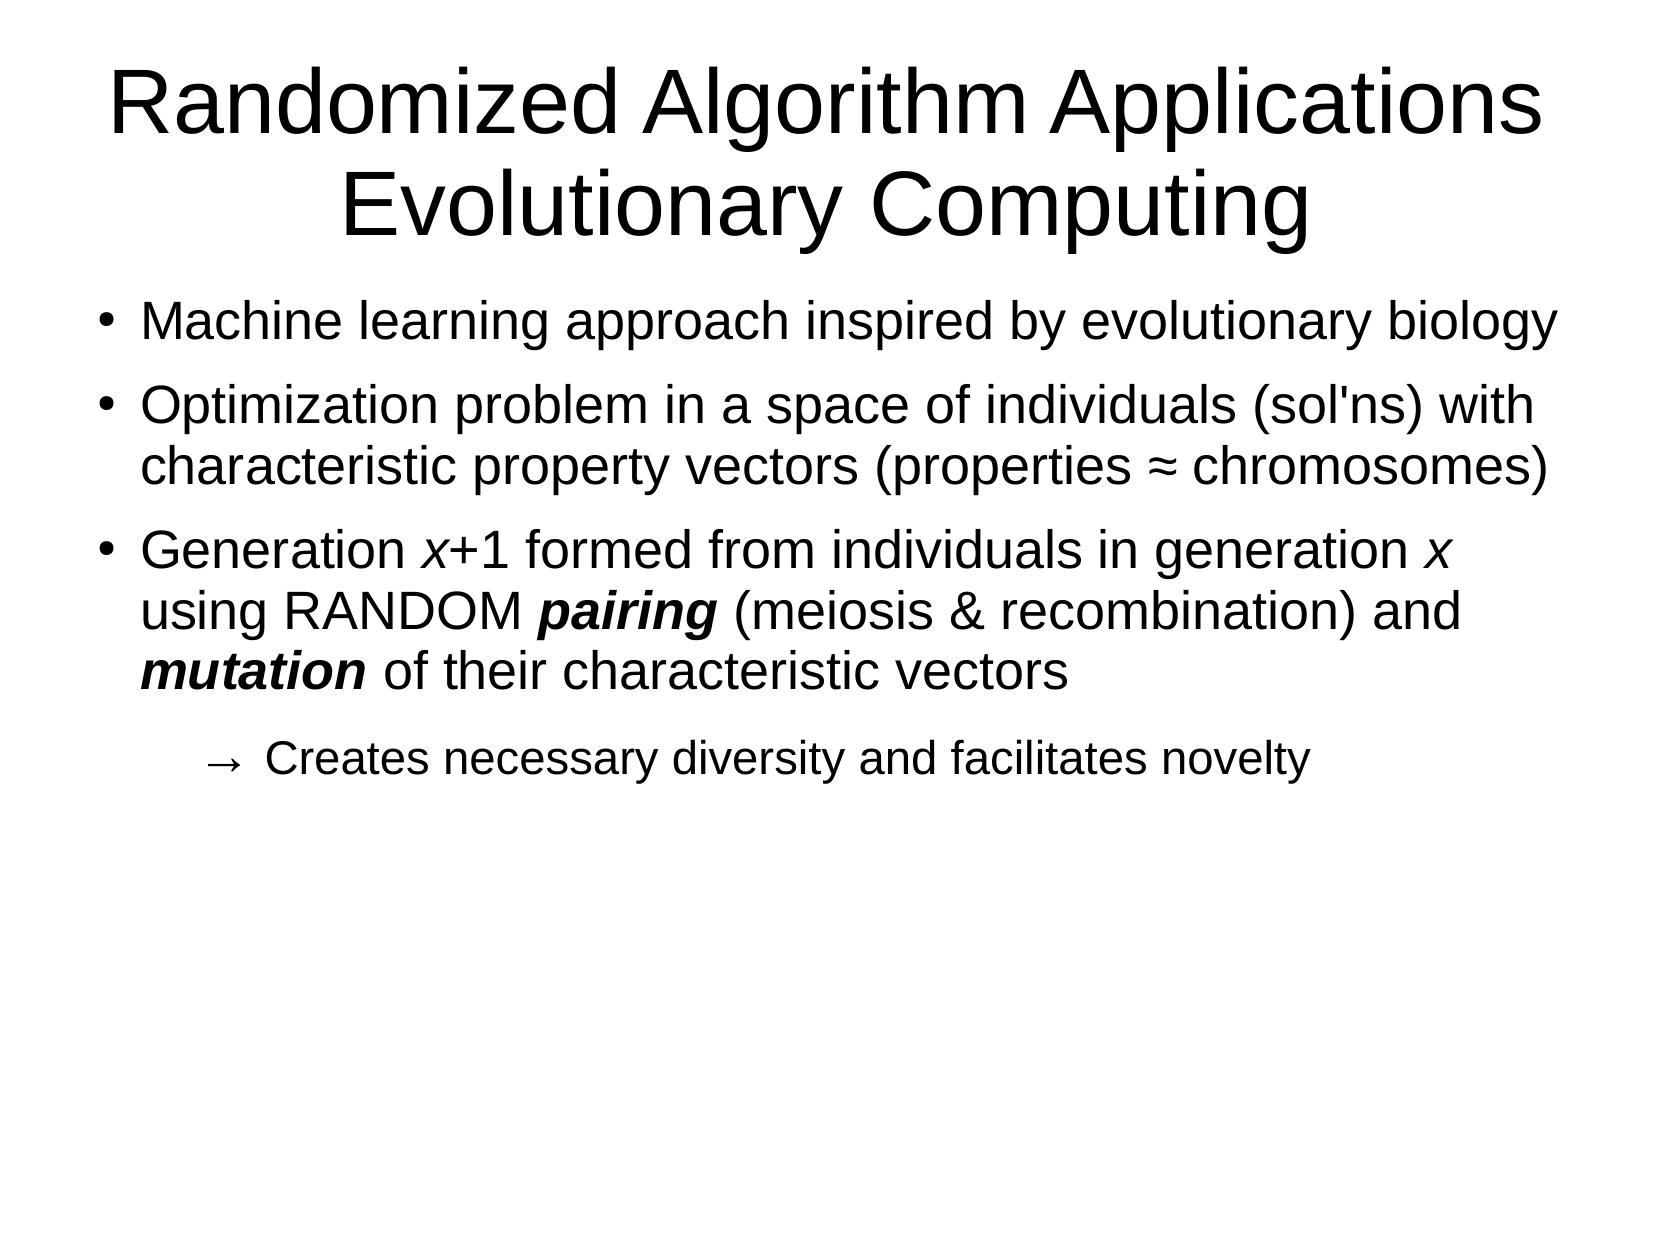

# Randomized Algorithm Applications Evolutionary Computing
Machine learning approach inspired by evolutionary biology
Optimization problem in a space of individuals (sol'ns) with characteristic property vectors (properties ≈ chromosomes)
Generation x+1 formed from individuals in generation x using RANDOM pairing (meiosis & recombination) and mutation of their characteristic vectors
→ Creates necessary diversity and facilitates novelty